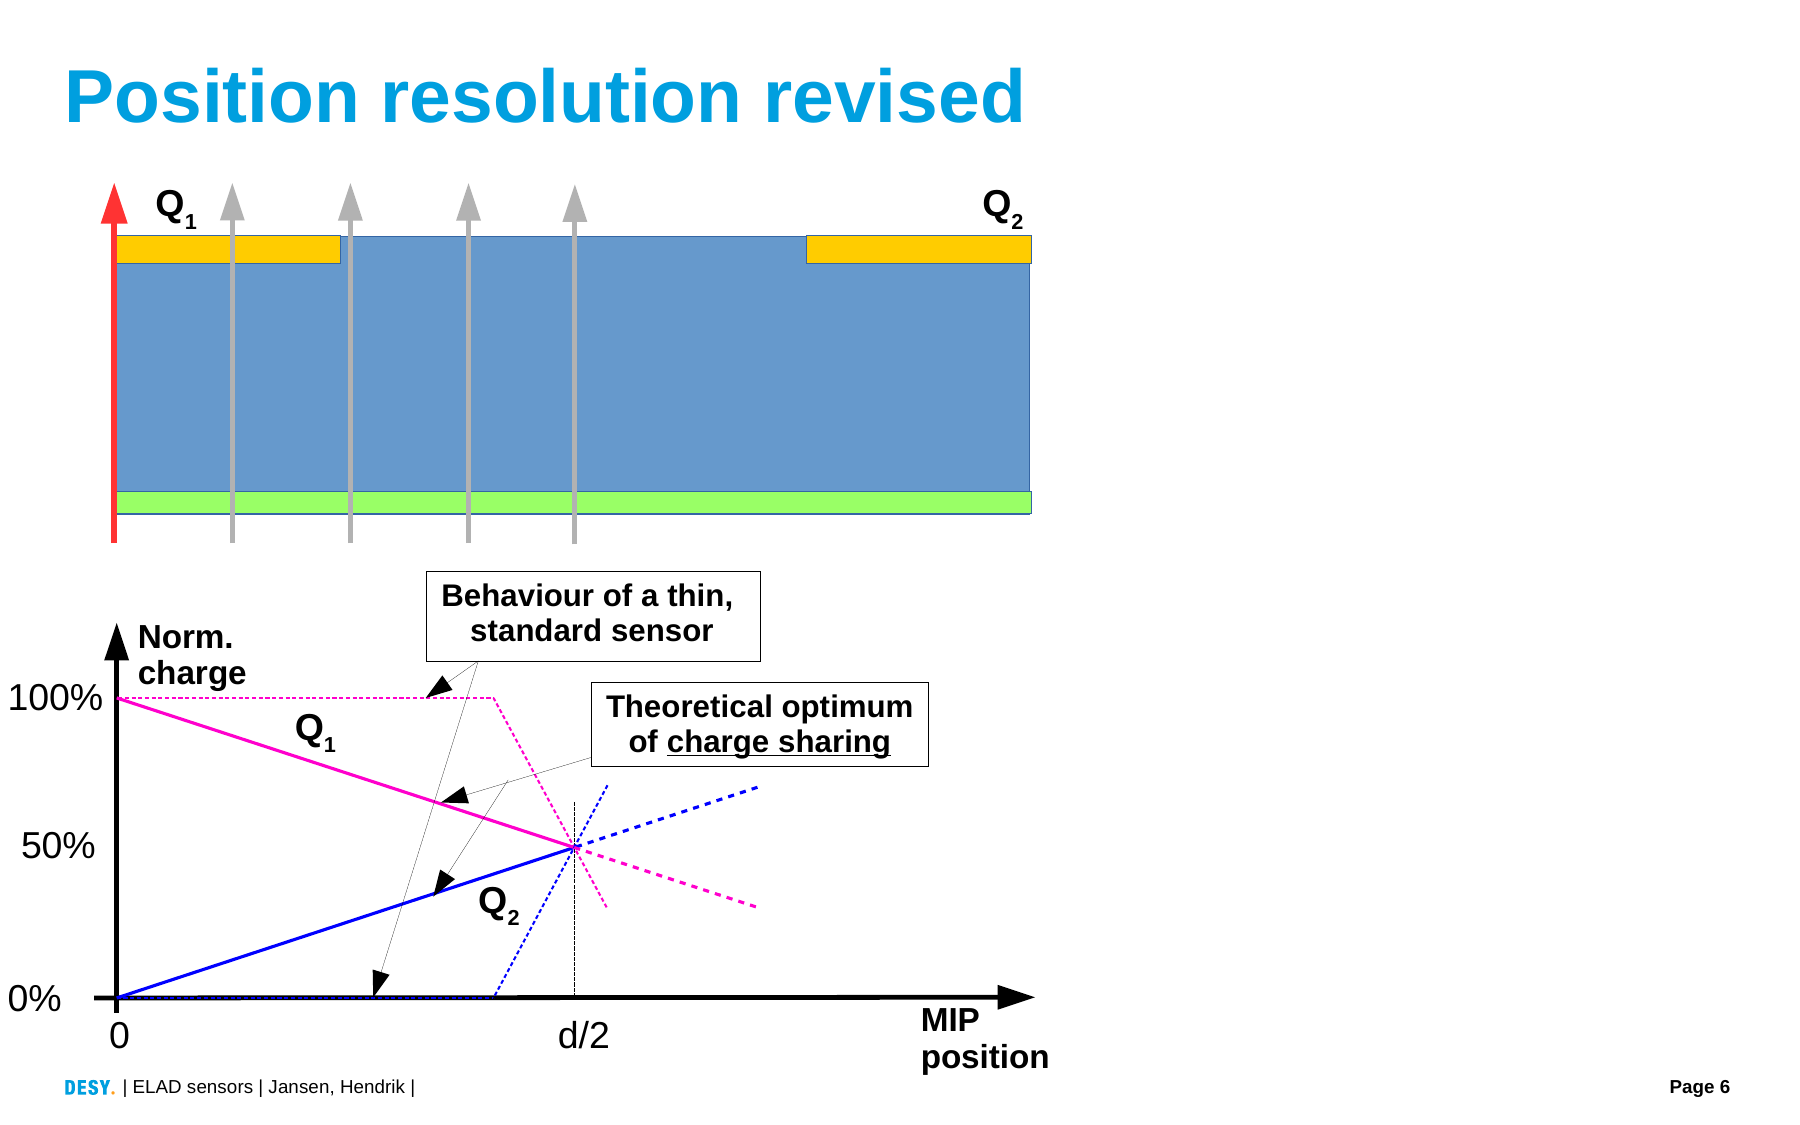

# Position resolution revised
Q1
Q2
Behaviour of a thin,
standard sensor
Norm.
charge
100%
Theoretical optimum
of charge sharing
Q1
50%
Q2
0%
MIP
position
d/2
0